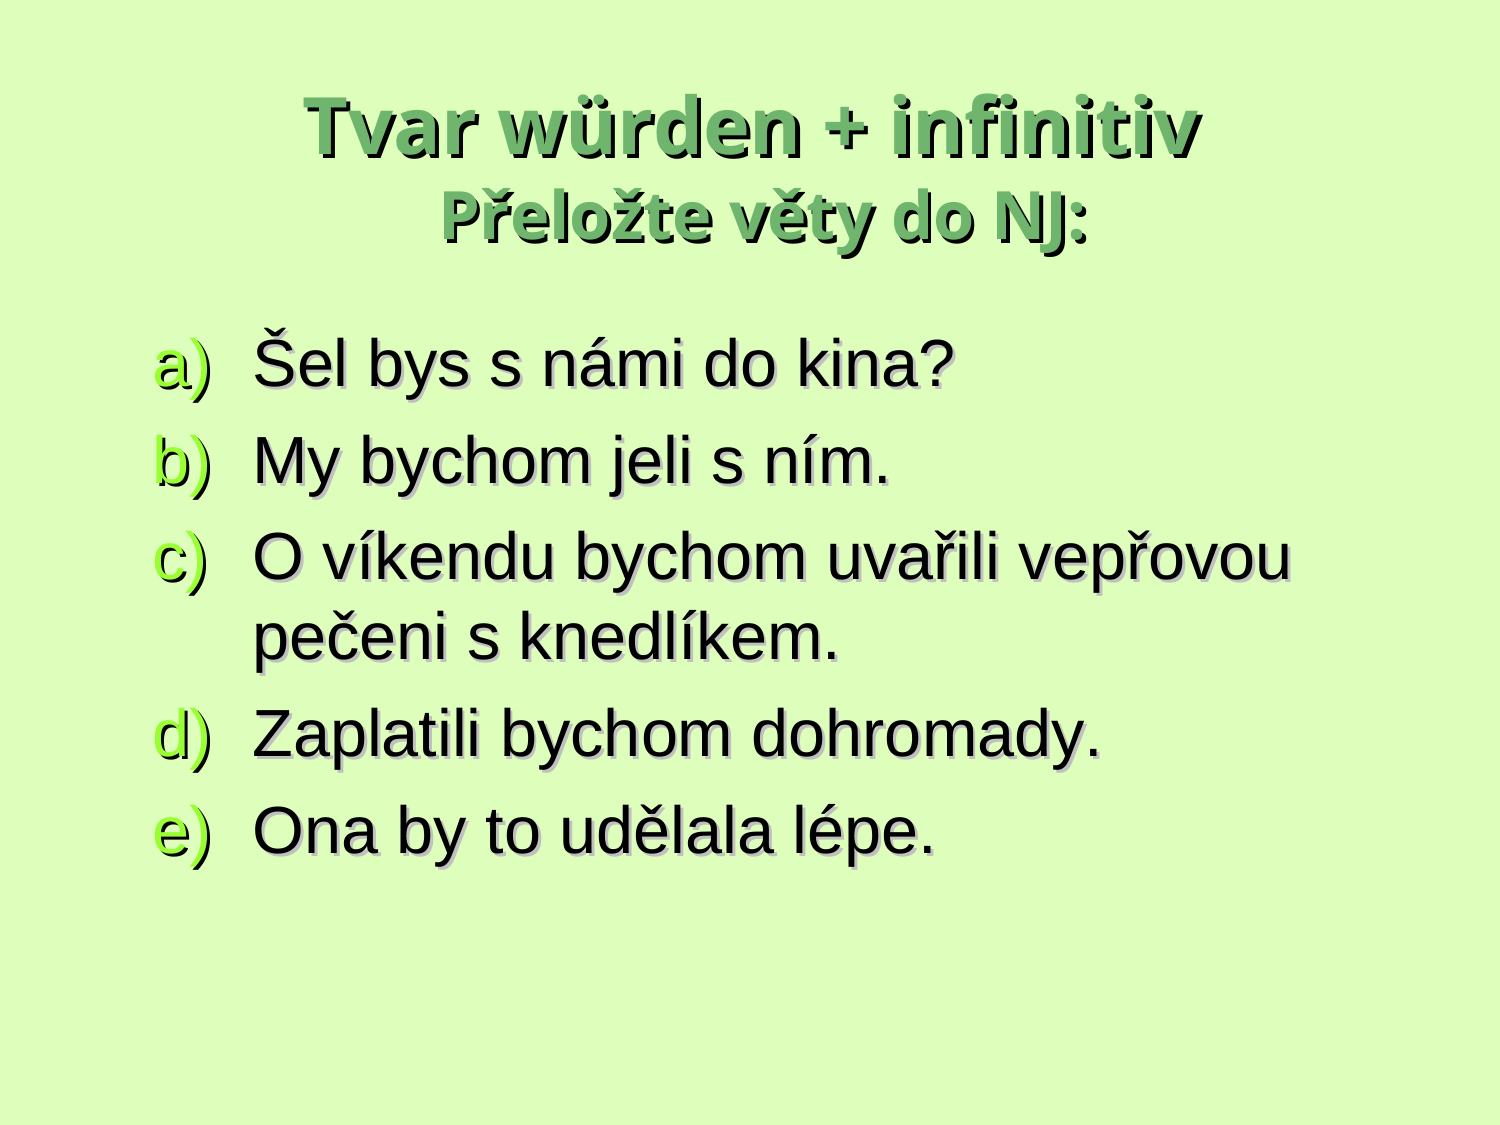

# Tvar würden + infinitiv Přeložte věty do NJ:
Šel bys s námi do kina?
My bychom jeli s ním.
O víkendu bychom uvařili vepřovou pečeni s knedlíkem.
Zaplatili bychom dohromady.
Ona by to udělala lépe.